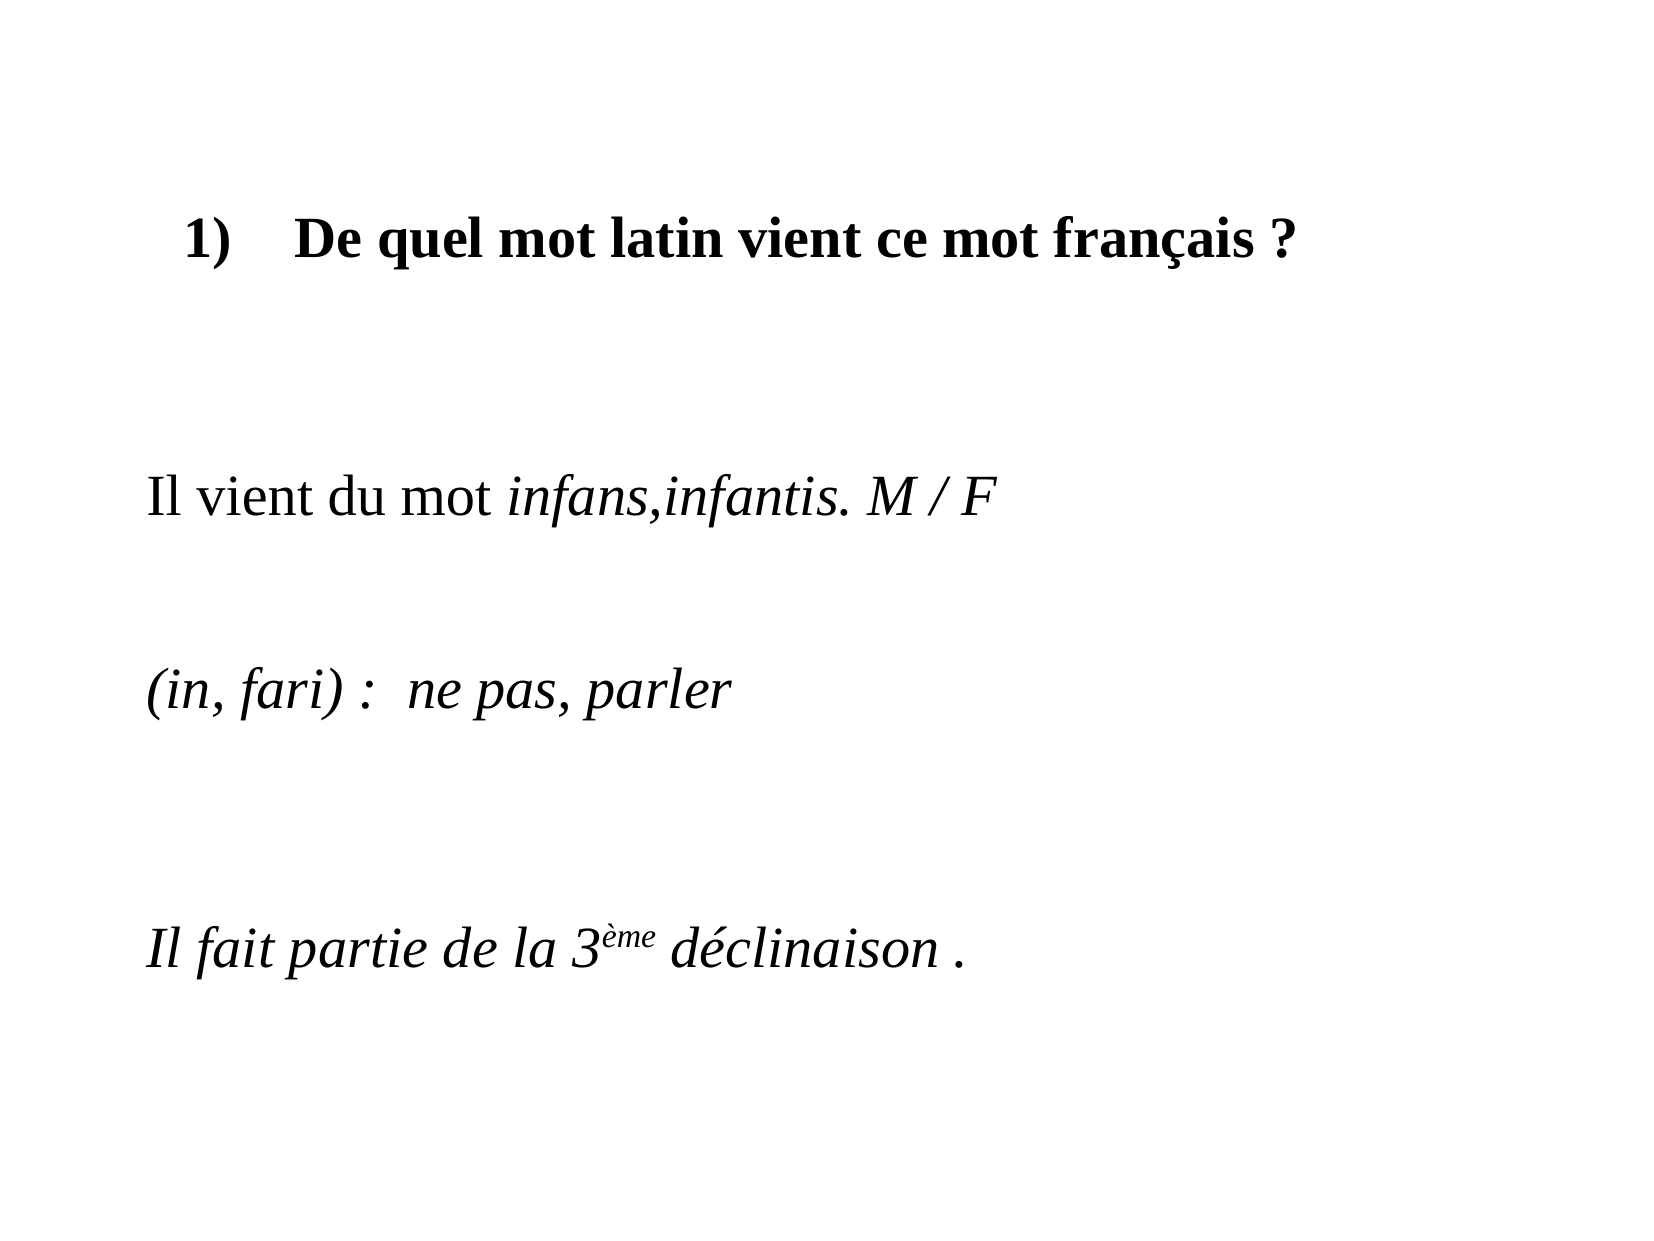

#
1)	De quel mot latin vient ce mot français ?
Il vient du mot infans,infantis. M / F
(in, fari) : ne pas, parler
Il fait partie de la 3ème déclinaison .